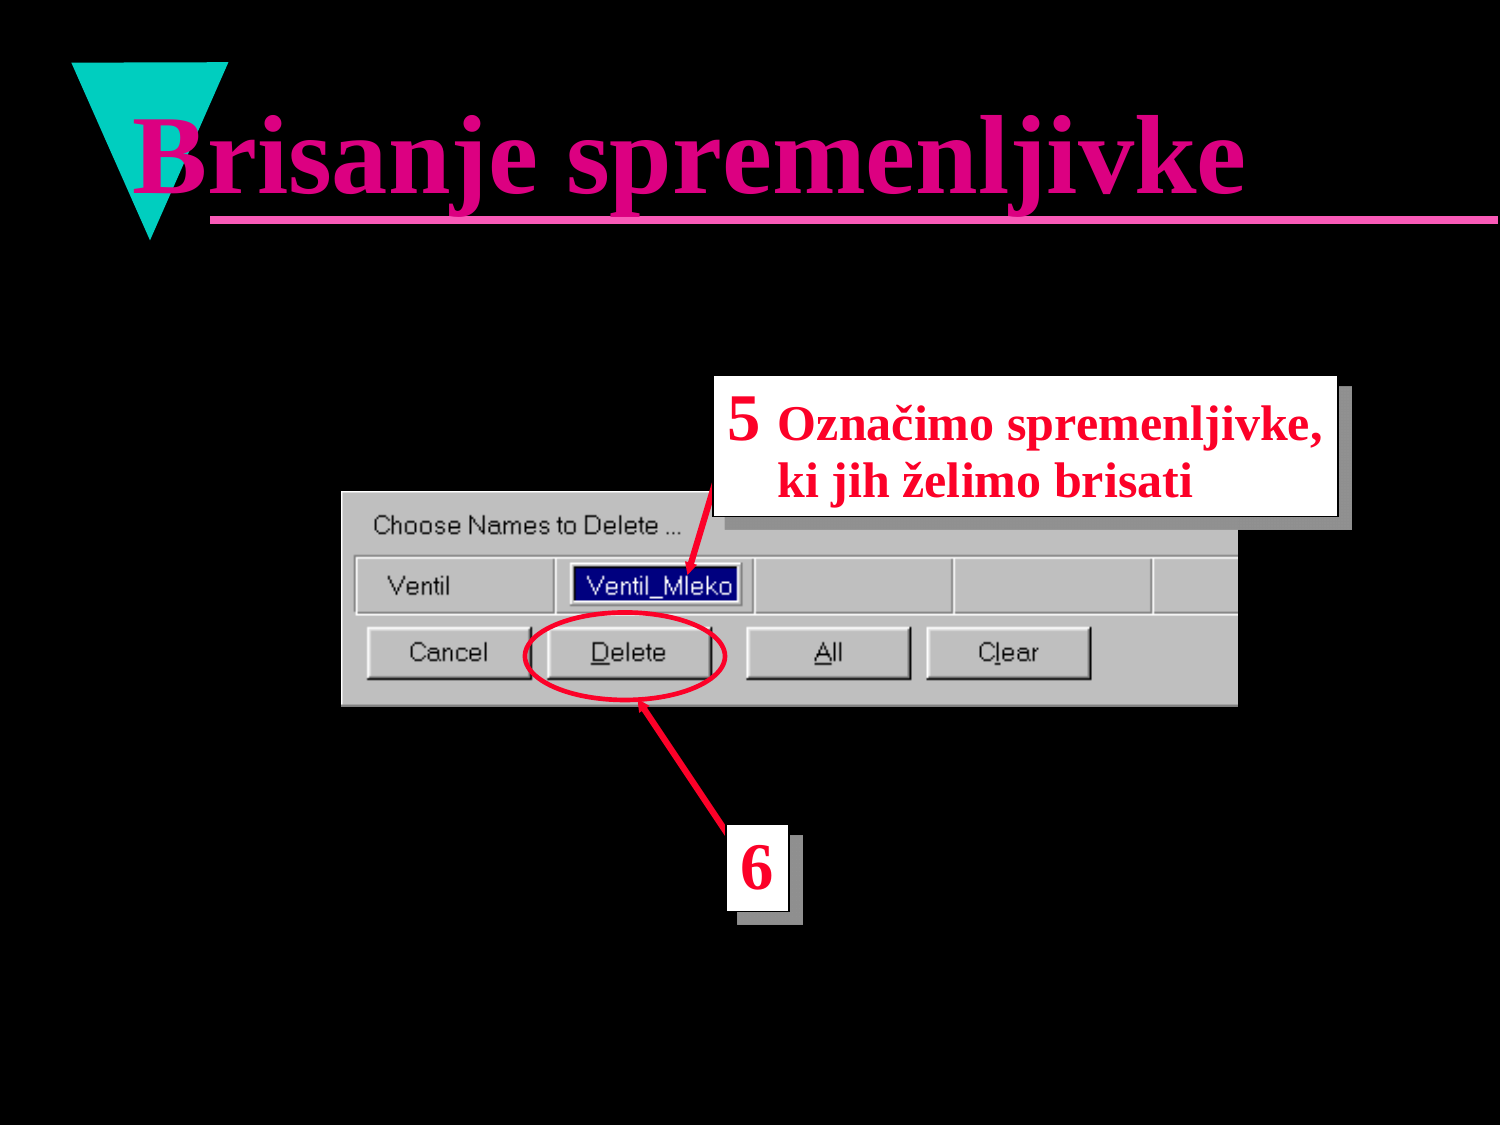

# Brisanje spremenljivke
5 Označimo spremenljivke,
 ki jih želimo brisati
6
Animacija
17